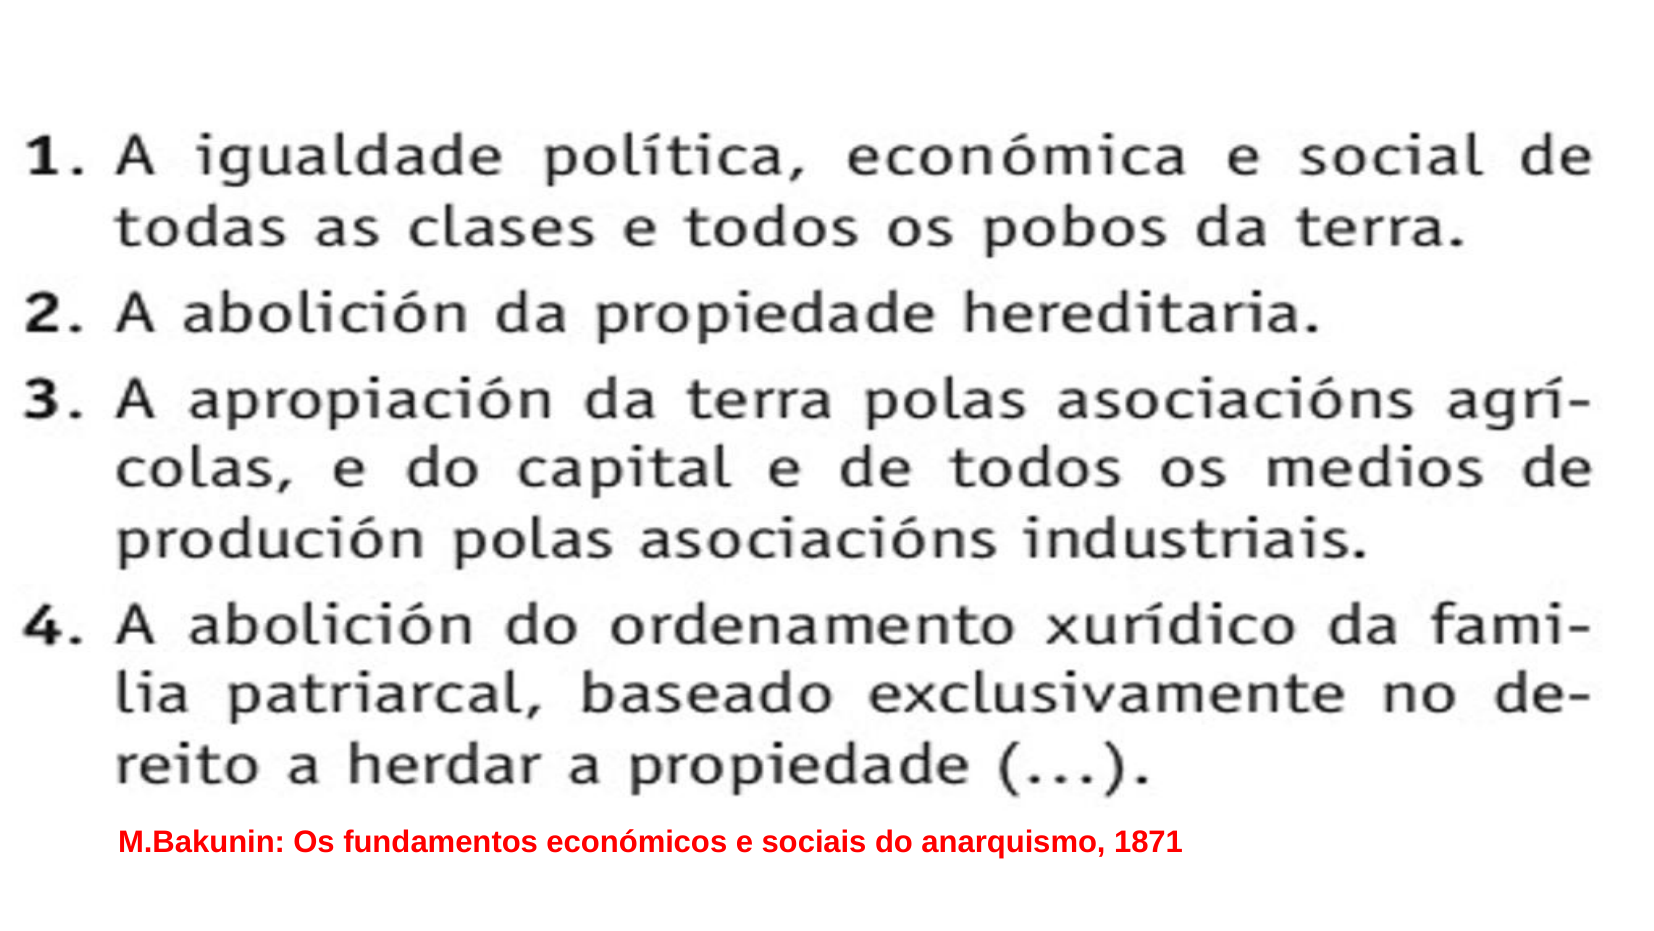

M.Bakunin: Os fundamentos económicos e sociais do anarquismo, 1871